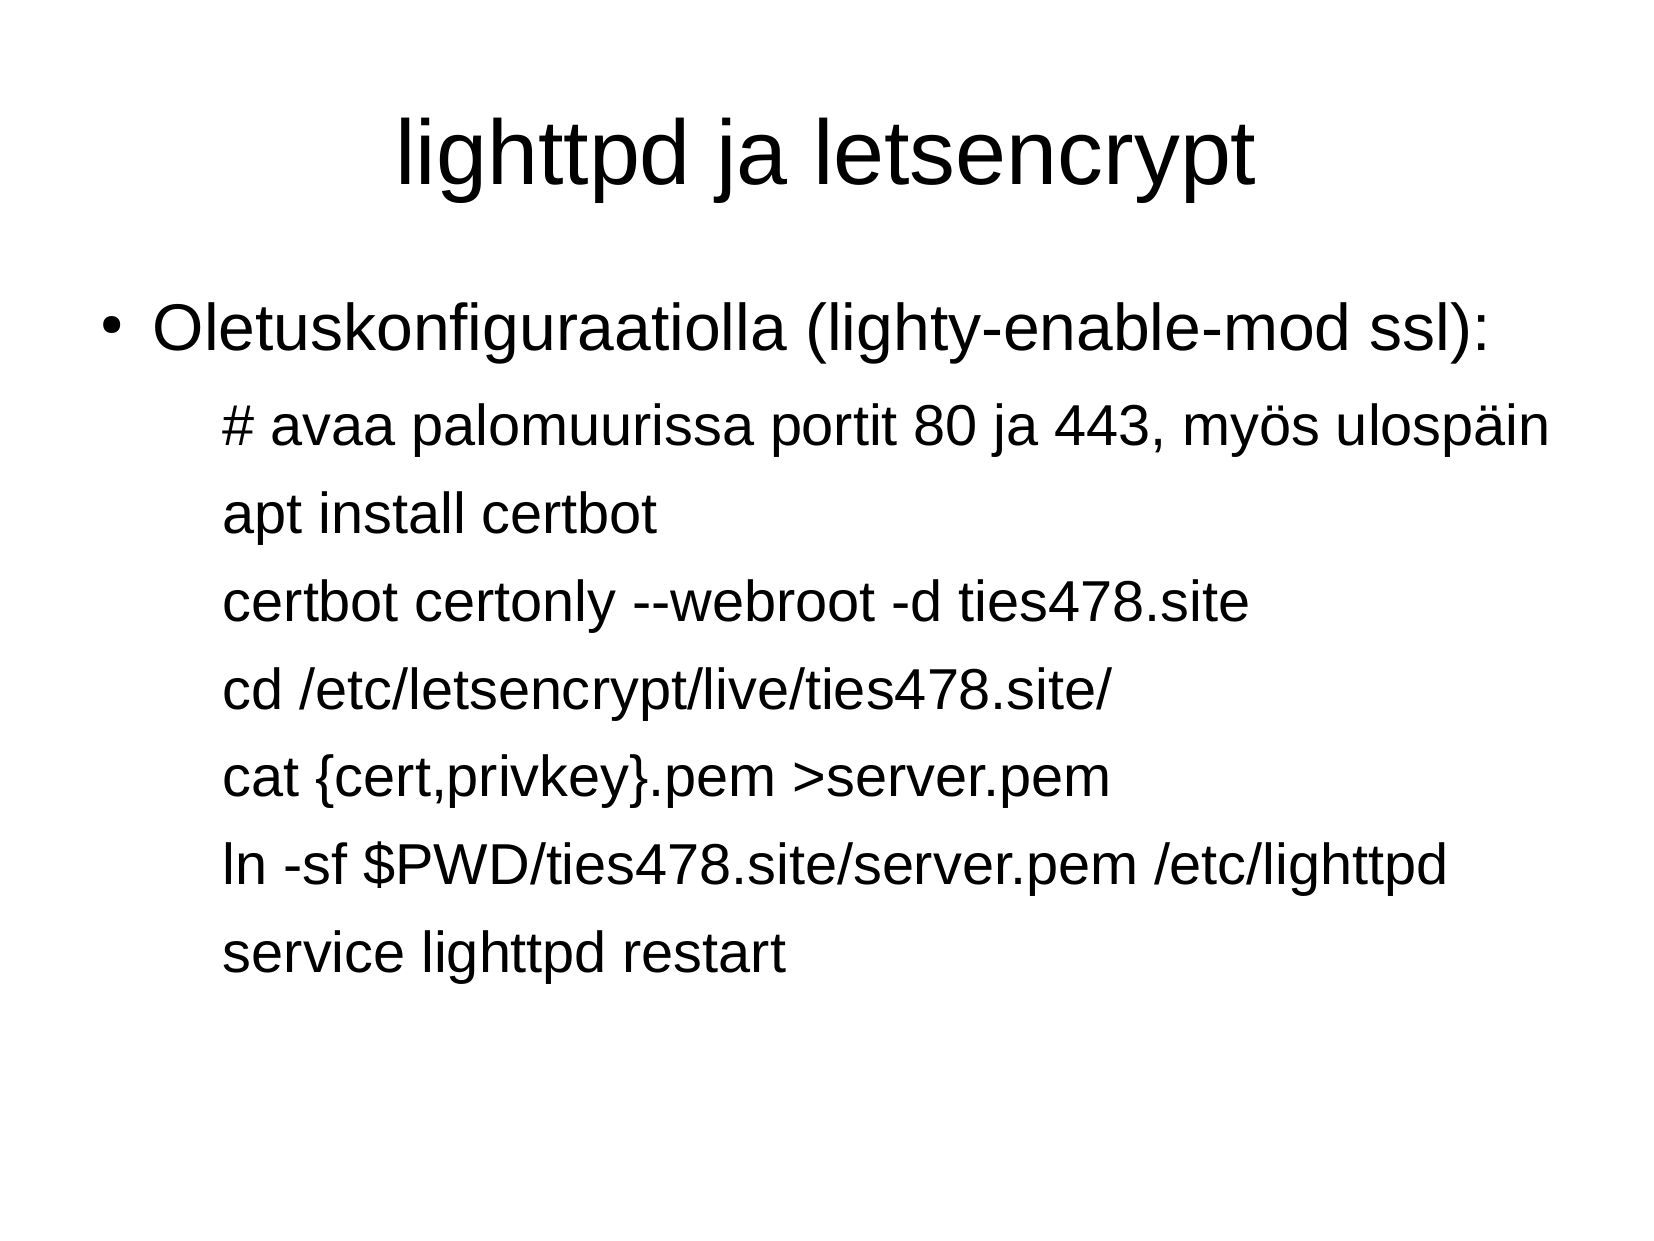

# lighttpd ja letsencrypt
Oletuskonfiguraatiolla (lighty-enable-mod ssl):
# avaa palomuurissa portit 80 ja 443, myös ulospäin
apt install certbot
certbot certonly --webroot -d ties478.site
cd /etc/letsencrypt/live/ties478.site/
cat {cert,privkey}.pem >server.pem
ln -sf $PWD/ties478.site/server.pem /etc/lighttpd
service lighttpd restart